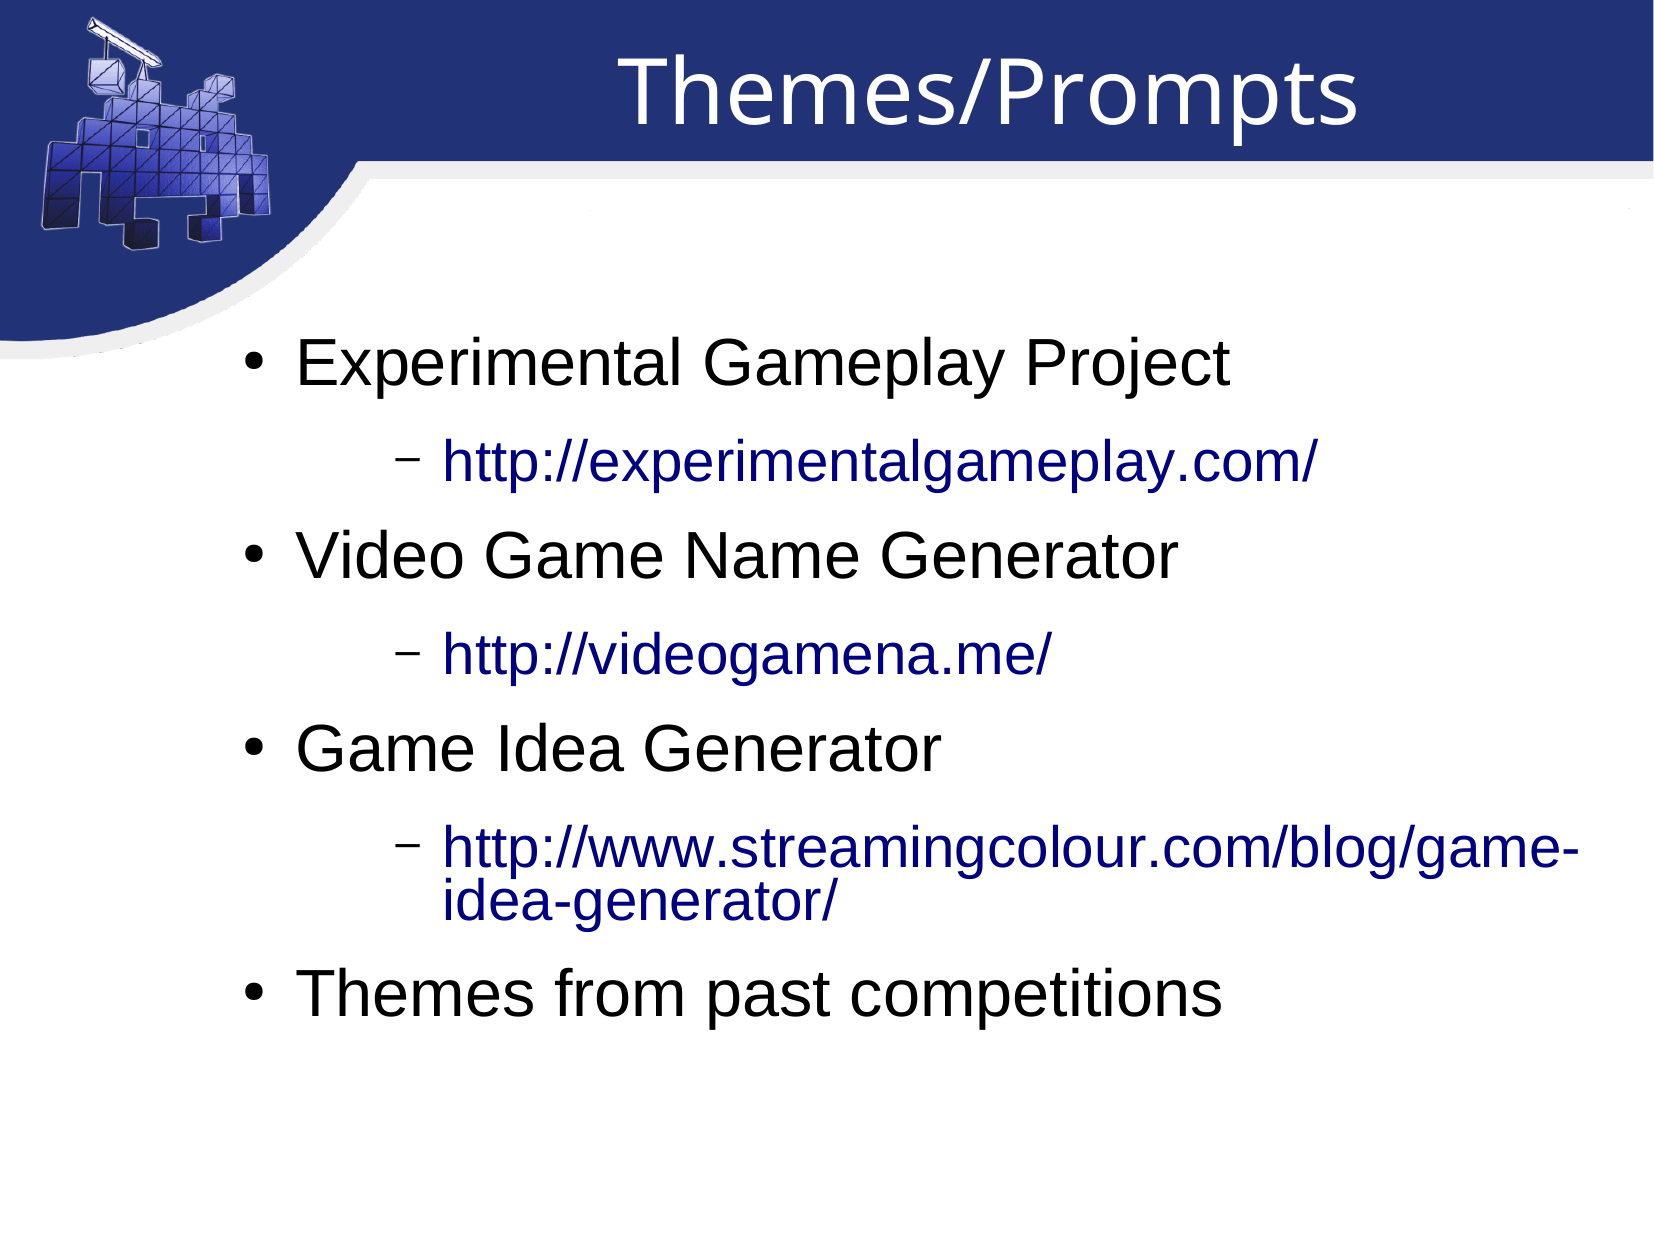

# Themes/Prompts
Experimental Gameplay Project
http://experimentalgameplay.com/
Video Game Name Generator
http://videogamena.me/
Game Idea Generator
http://www.streamingcolour.com/blog/game-idea-generator/
Themes from past competitions